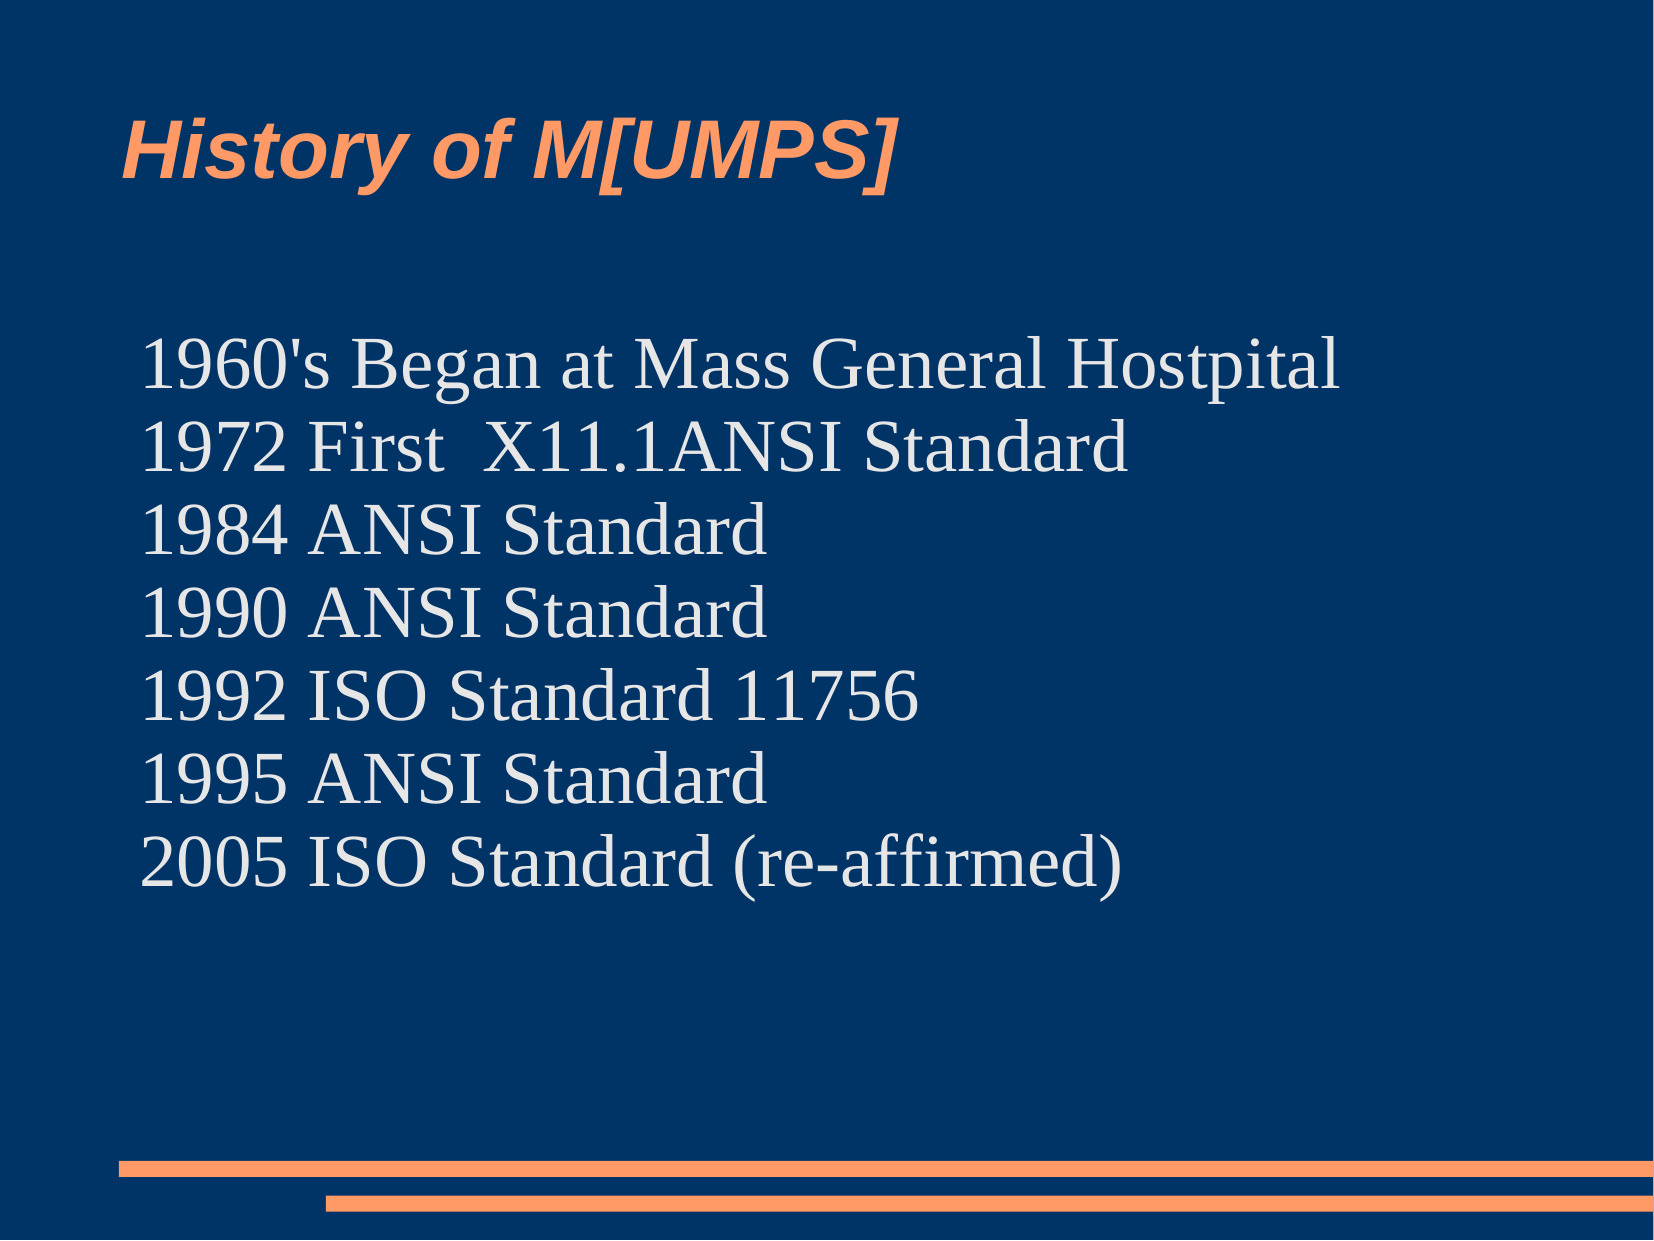

# History of M[UMPS]
1960's Began at Mass General Hostpital
1972 First X11.1ANSI Standard
1984 ANSI Standard
1990 ANSI Standard
1992 ISO Standard 11756
1995 ANSI Standard
2005 ISO Standard (re-affirmed)